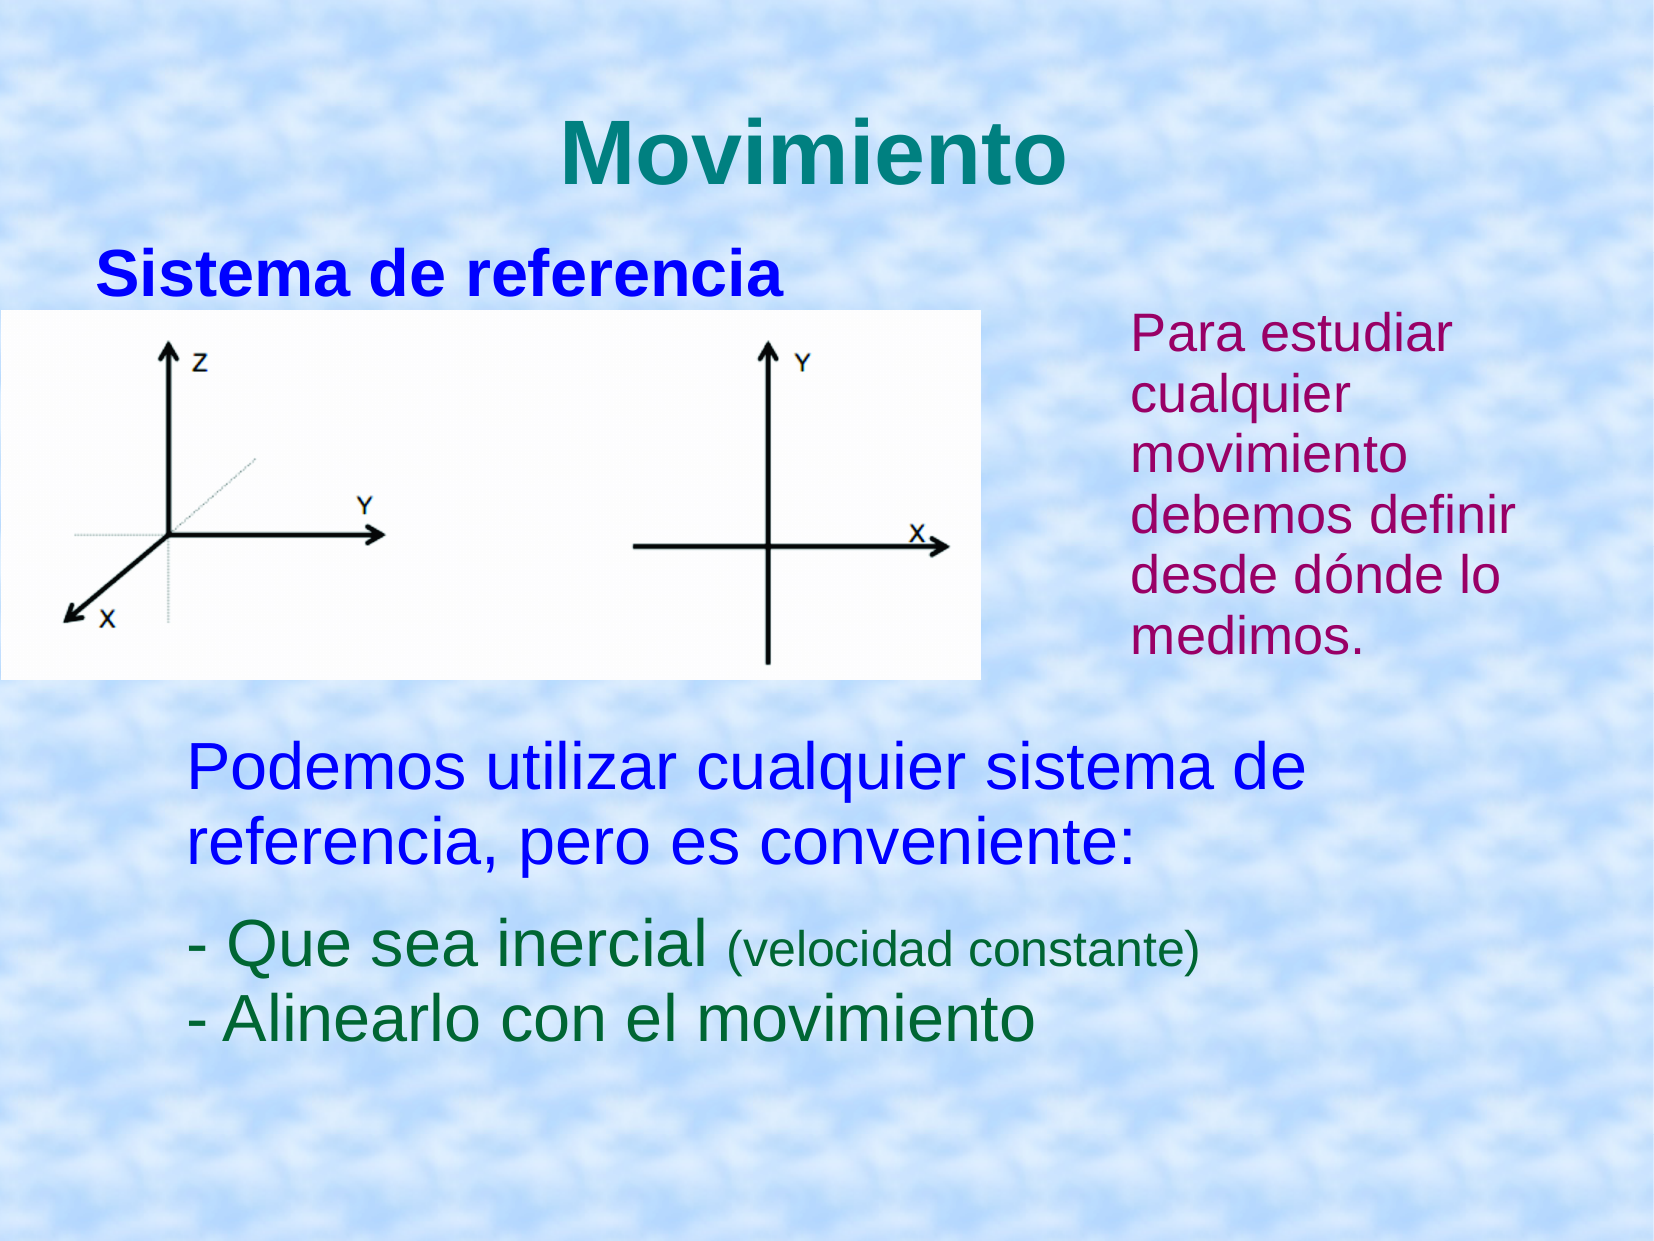

# Movimiento
Sistema de referencia
Para estudiar cualquier movimiento debemos definir desde dónde lo medimos.
Podemos utilizar cualquier sistema de referencia, pero es conveniente:
- Que sea inercial (velocidad constante)
- Alinearlo con el movimiento
la relación entre ω y el periodo T es
ω = 2π/T
la relación entre ω y el periodo T es
ω = 2π/T
la relación entre ω y el periodo T es
ω = 2π/T